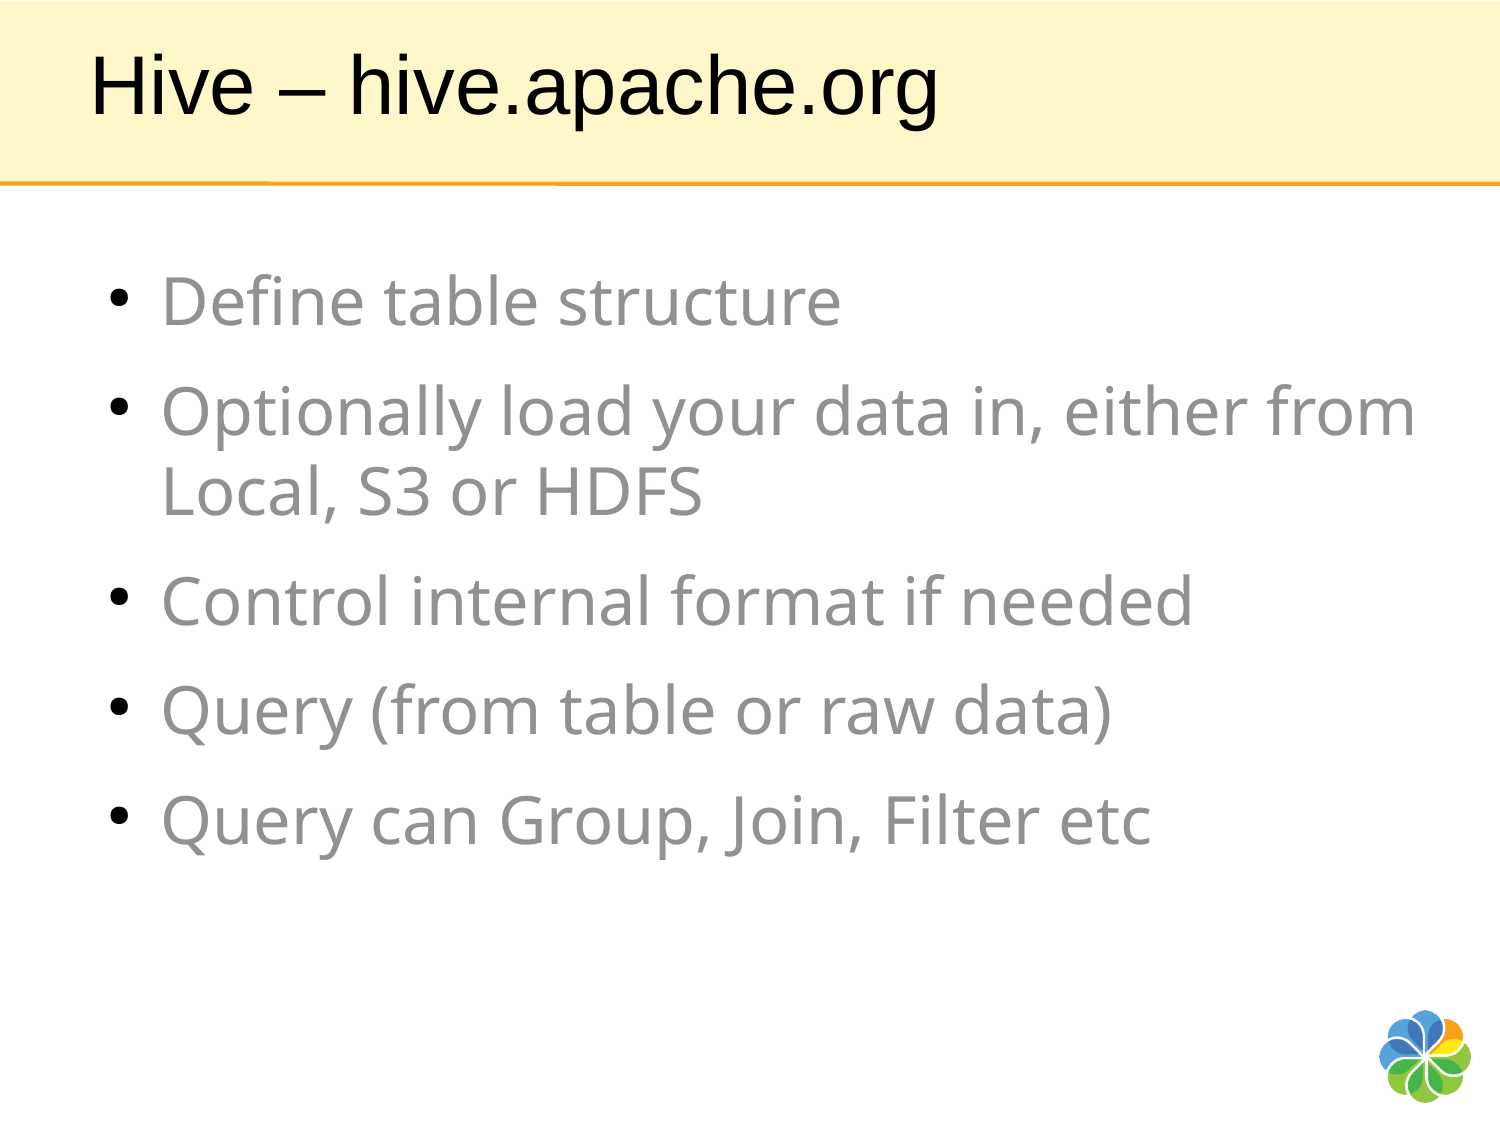

# Hive – hive.apache.org
Define table structure
Optionally load your data in, either from Local, S3 or HDFS
Control internal format if needed
Query (from table or raw data)
Query can Group, Join, Filter etc